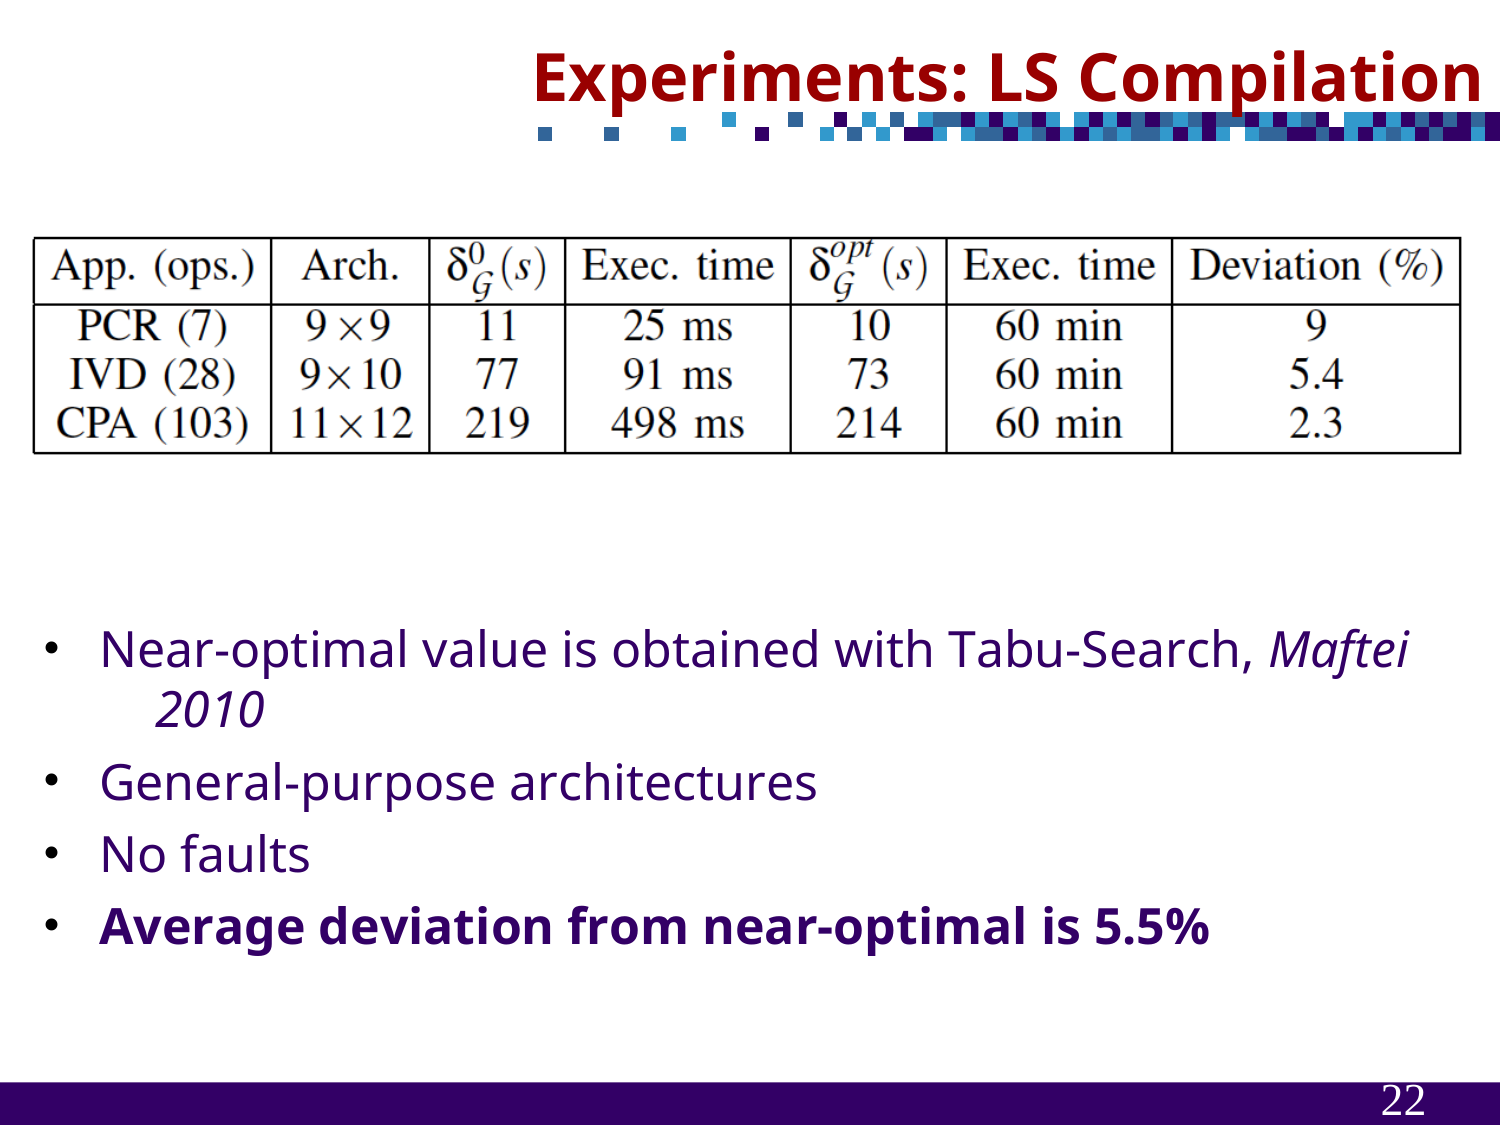

# Experiments: LS Compilation
Near-optimal value is obtained with Tabu-Search, Maftei 2010
General-purpose architectures
No faults
Average deviation from near-optimal is 5.5%